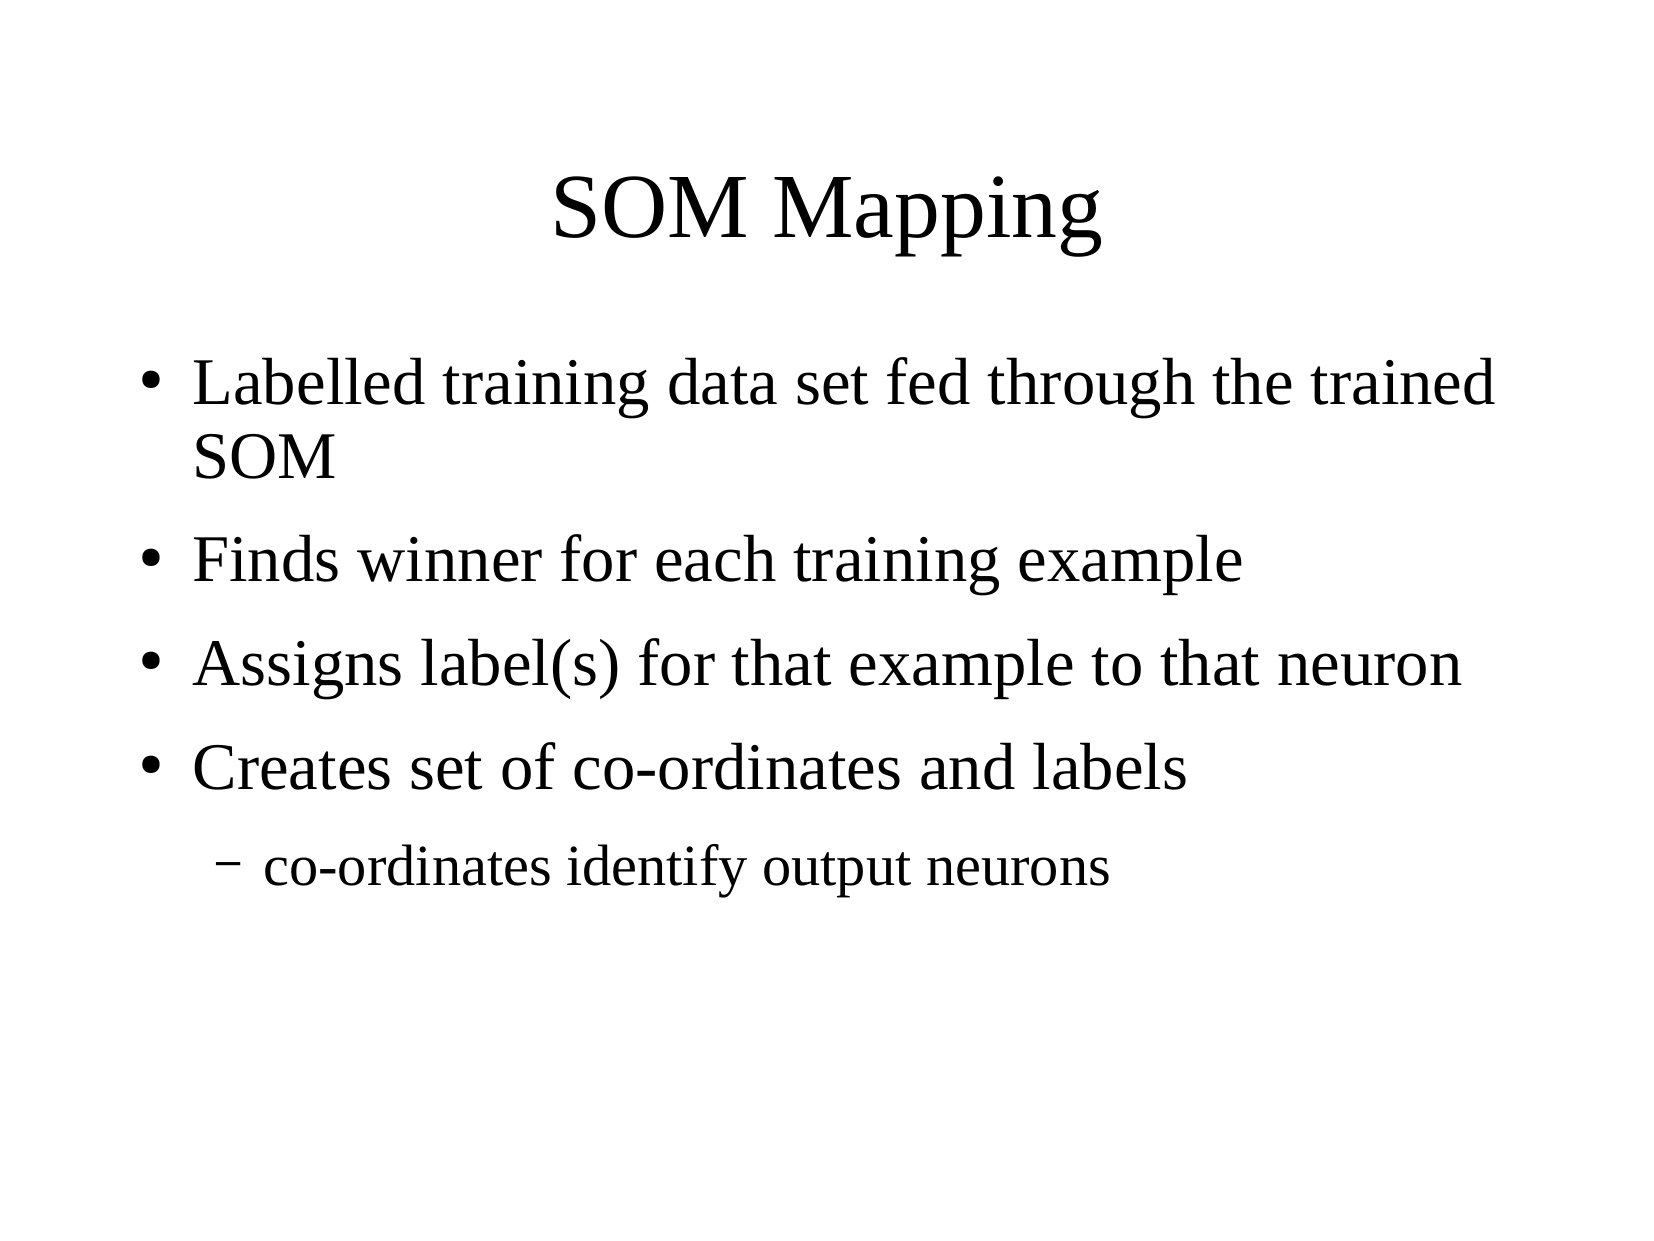

# SOM Mapping
Labelled training data set fed through the trained SOM
Finds winner for each training example
Assigns label(s) for that example to that neuron
Creates set of co-ordinates and labels
co-ordinates identify output neurons